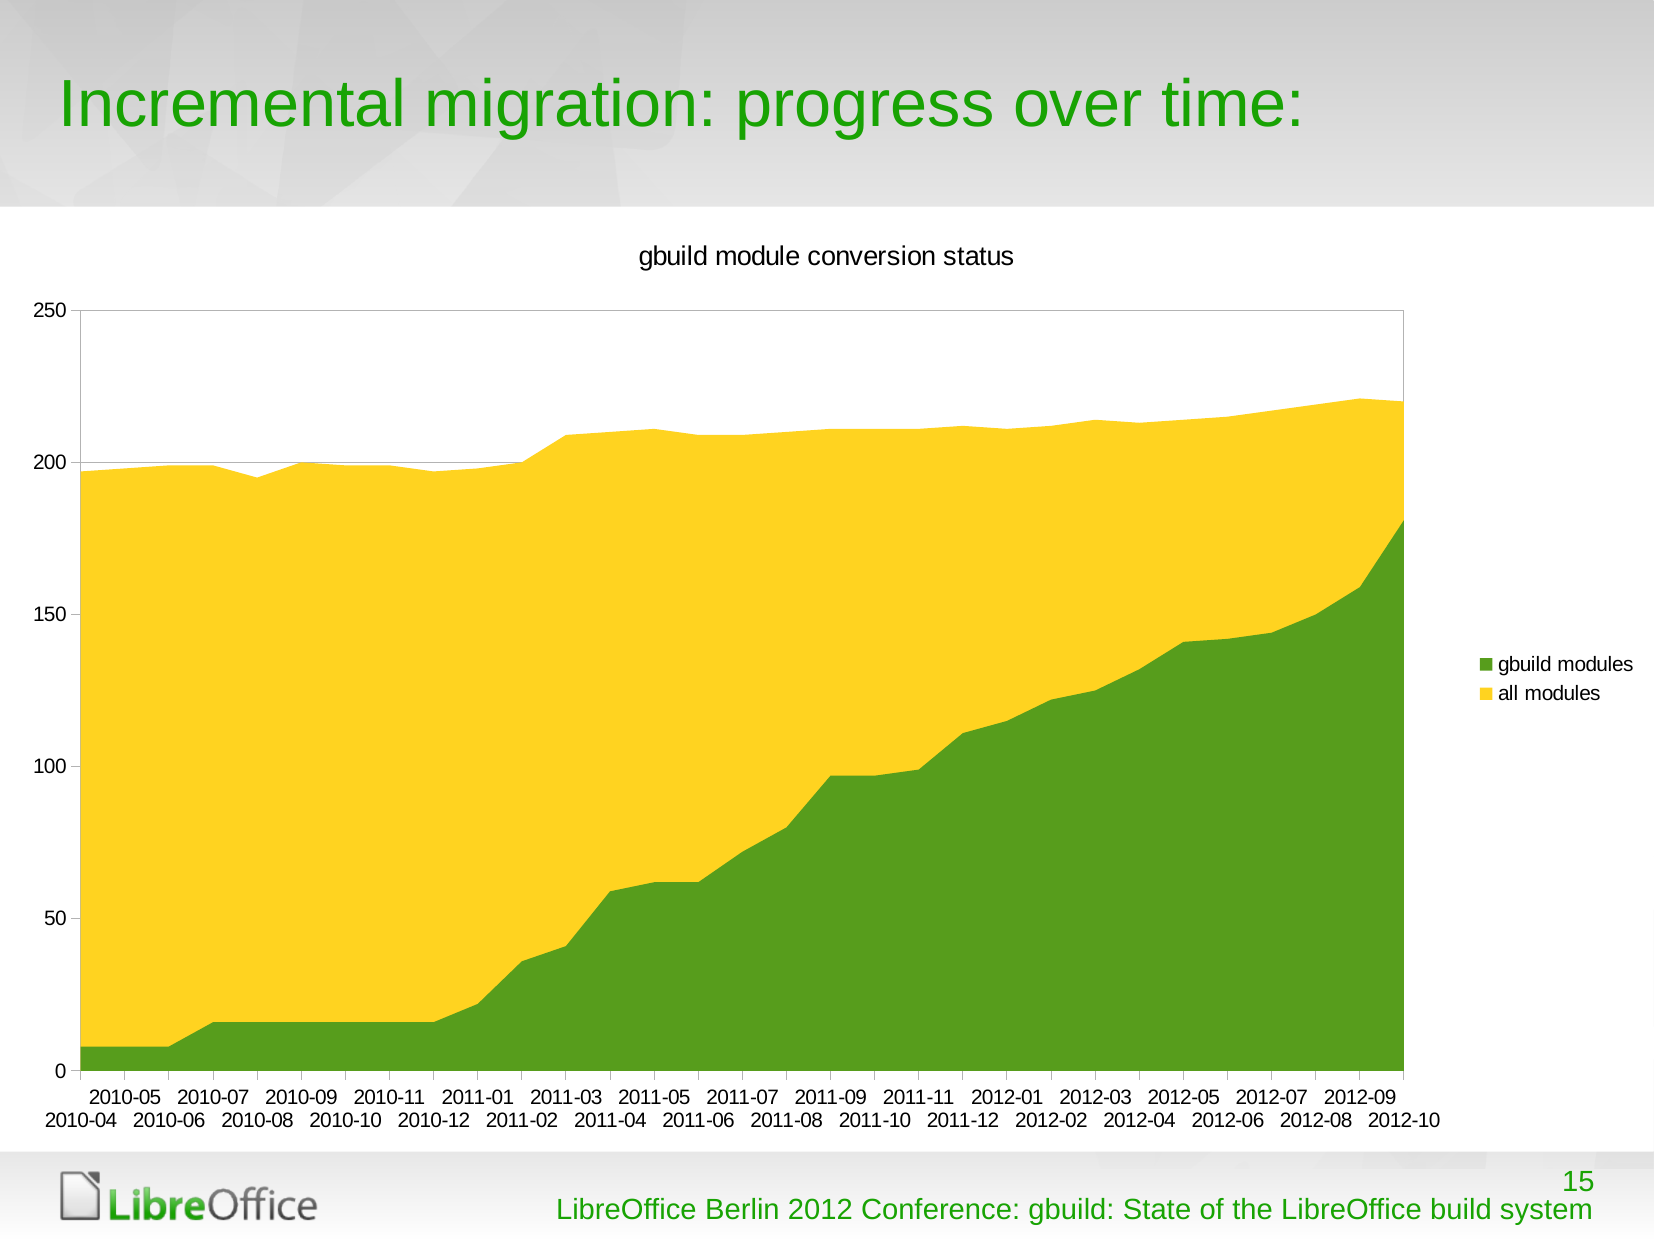

# Incremental migration: progress over time:
### Chart: gbuild module conversion status
| Category | gbuild modules | all modules |
|---|---|---|
| 2010-04 | 8.0 | 197.0 |
| 2010-05 | 8.0 | 198.0 |
| 2010-06 | 8.0 | 199.0 |
| 2010-07 | 16.0 | 199.0 |
| 2010-08 | 16.0 | 195.0 |
| 2010-09 | 16.0 | 200.0 |
| 2010-10 | 16.0 | 199.0 |
| 2010-11 | 16.0 | 199.0 |
| 2010-12 | 16.0 | 197.0 |
| 2011-01 | 22.0 | 198.0 |
| 2011-02 | 36.0 | 200.0 |
| 2011-03 | 41.0 | 209.0 |
| 2011-04 | 59.0 | 210.0 |
| 2011-05 | 62.0 | 211.0 |
| 2011-06 | 62.0 | 209.0 |
| 2011-07 | 72.0 | 209.0 |
| 2011-08 | 80.0 | 210.0 |
| 2011-09 | 97.0 | 211.0 |
| 2011-10 | 97.0 | 211.0 |
| 2011-11 | 99.0 | 211.0 |
| 2011-12 | 111.0 | 212.0 |
| 2012-01 | 115.0 | 211.0 |
| 2012-02 | 122.0 | 212.0 |
| 2012-03 | 125.0 | 214.0 |
| 2012-04 | 132.0 | 213.0 |
| 2012-05 | 141.0 | 214.0 |
| 2012-06 | 142.0 | 215.0 |
| 2012-07 | 144.0 | 217.0 |
| 2012-08 | 150.0 | 219.0 |
| 2012-09 | 159.0 | 221.0 |
| 2012-10 | 181.0 | 220.0 |15
LibreOffice Berlin 2012 Conference: gbuild: State of the LibreOffice build system